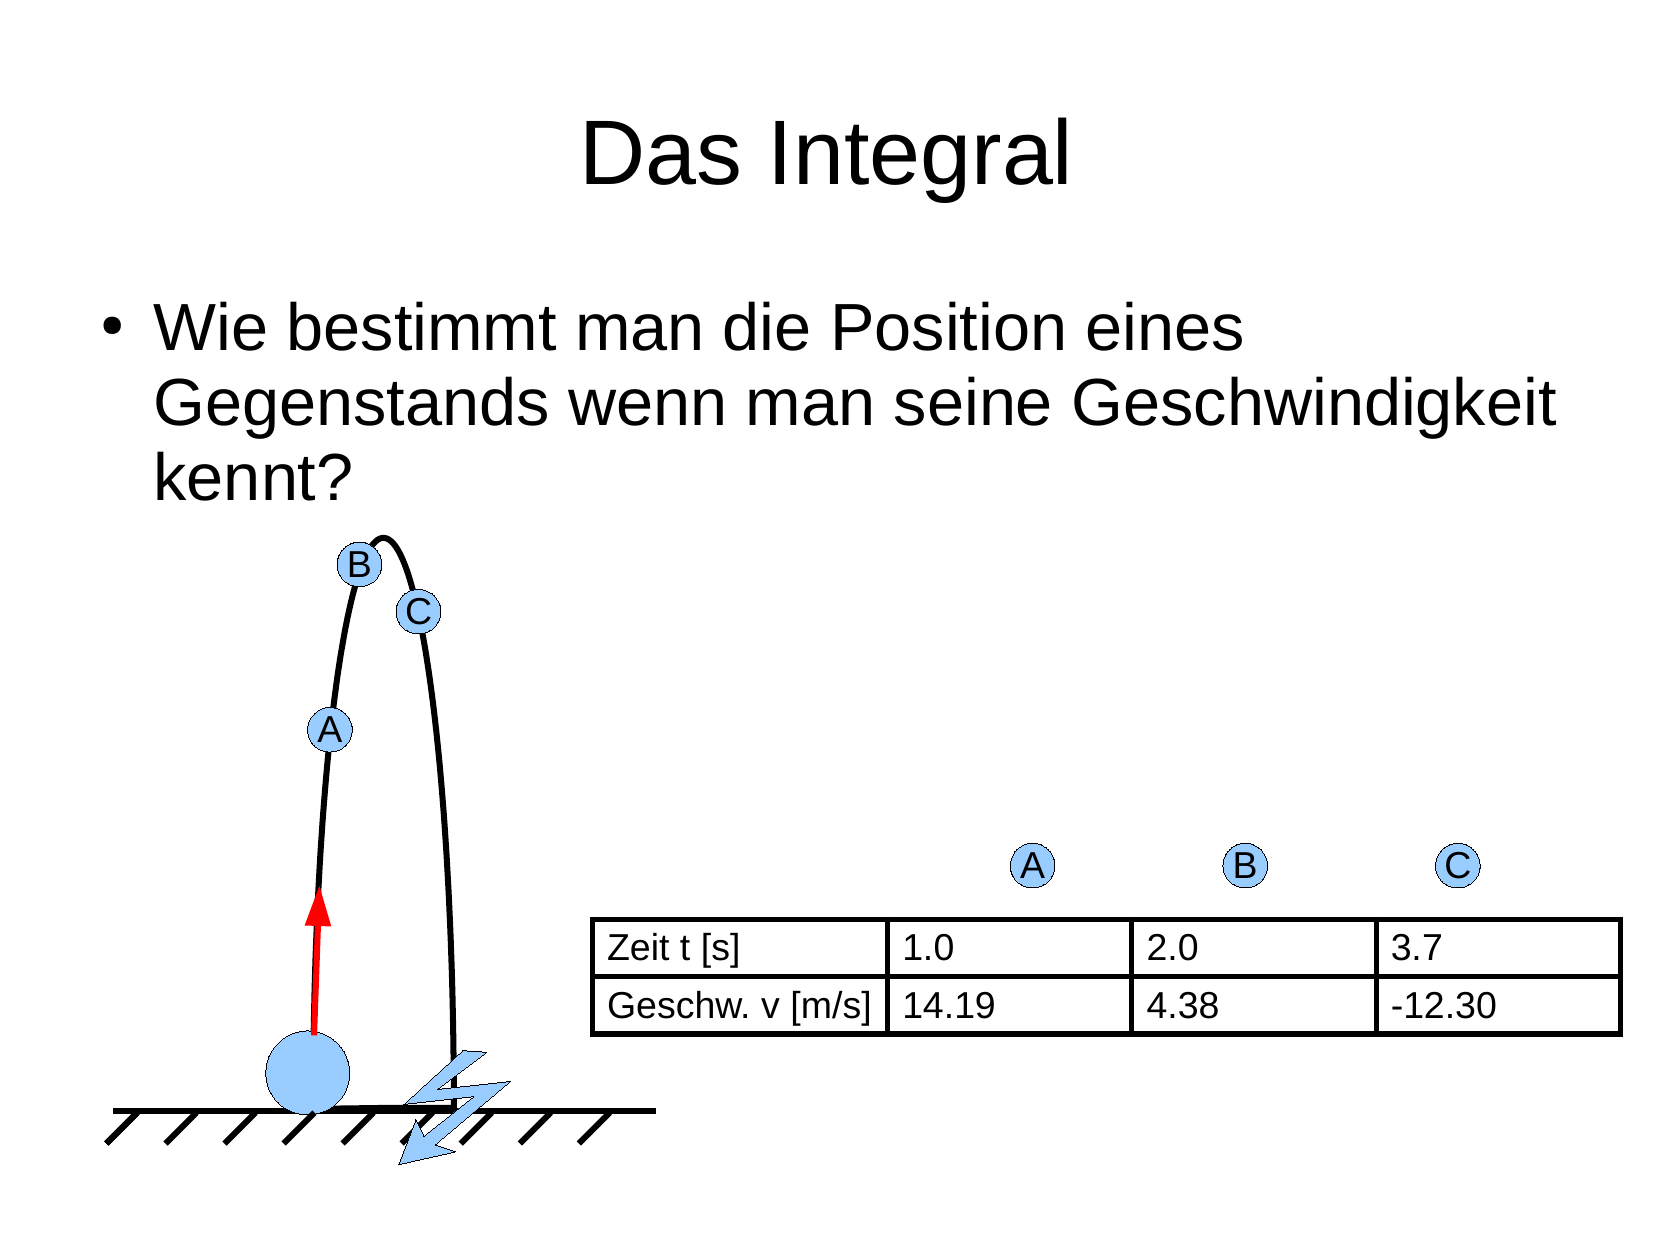

# Das Integral
Wie bestimmt man die Position eines Gegenstands wenn man seine Geschwindigkeit kennt?
B
C
A
A
B
C
| Zeit t [s] | 1.0 | 2.0 | 3.7 |
| --- | --- | --- | --- |
| Geschw. v [m/s] | 14.19 | 4.38 | -12.30 |